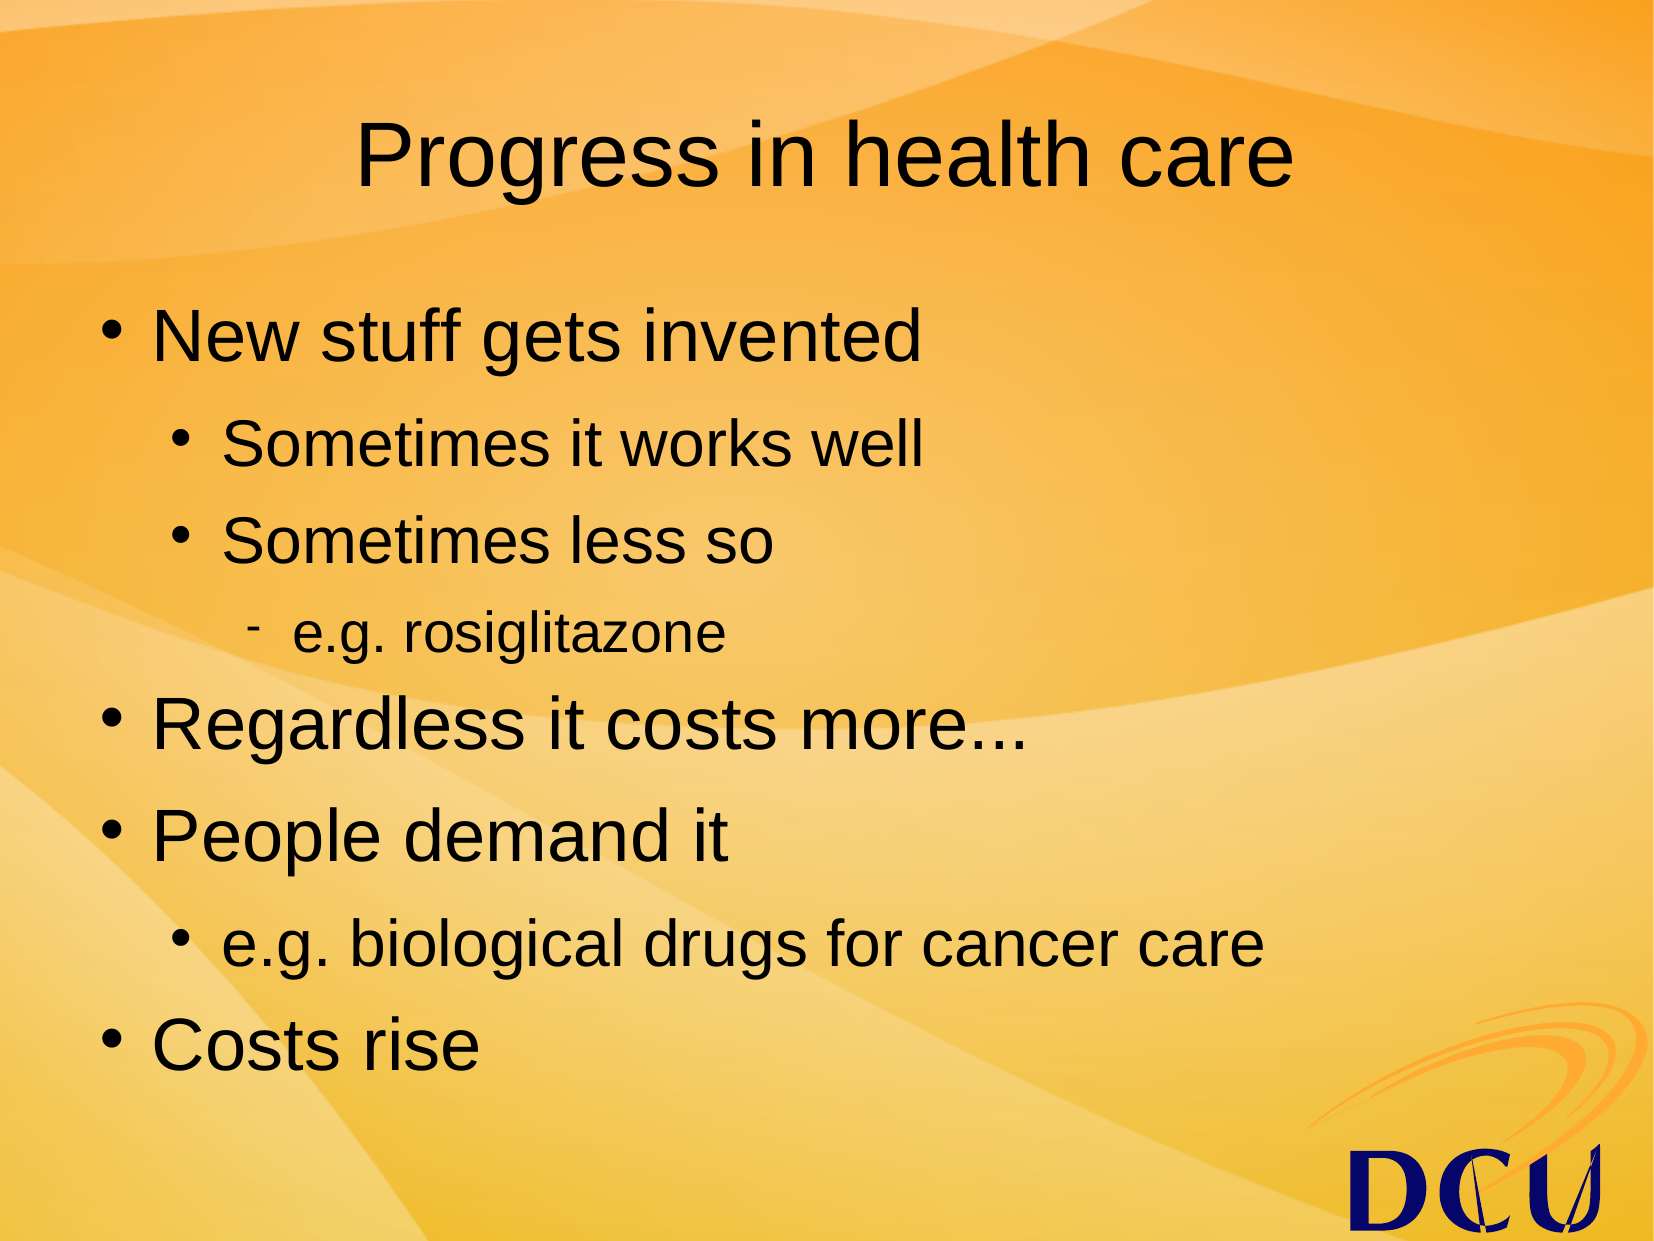

# Progress in health care
New stuff gets invented
Sometimes it works well
Sometimes less so
e.g. rosiglitazone
Regardless it costs more...
People demand it
e.g. biological drugs for cancer care
Costs rise